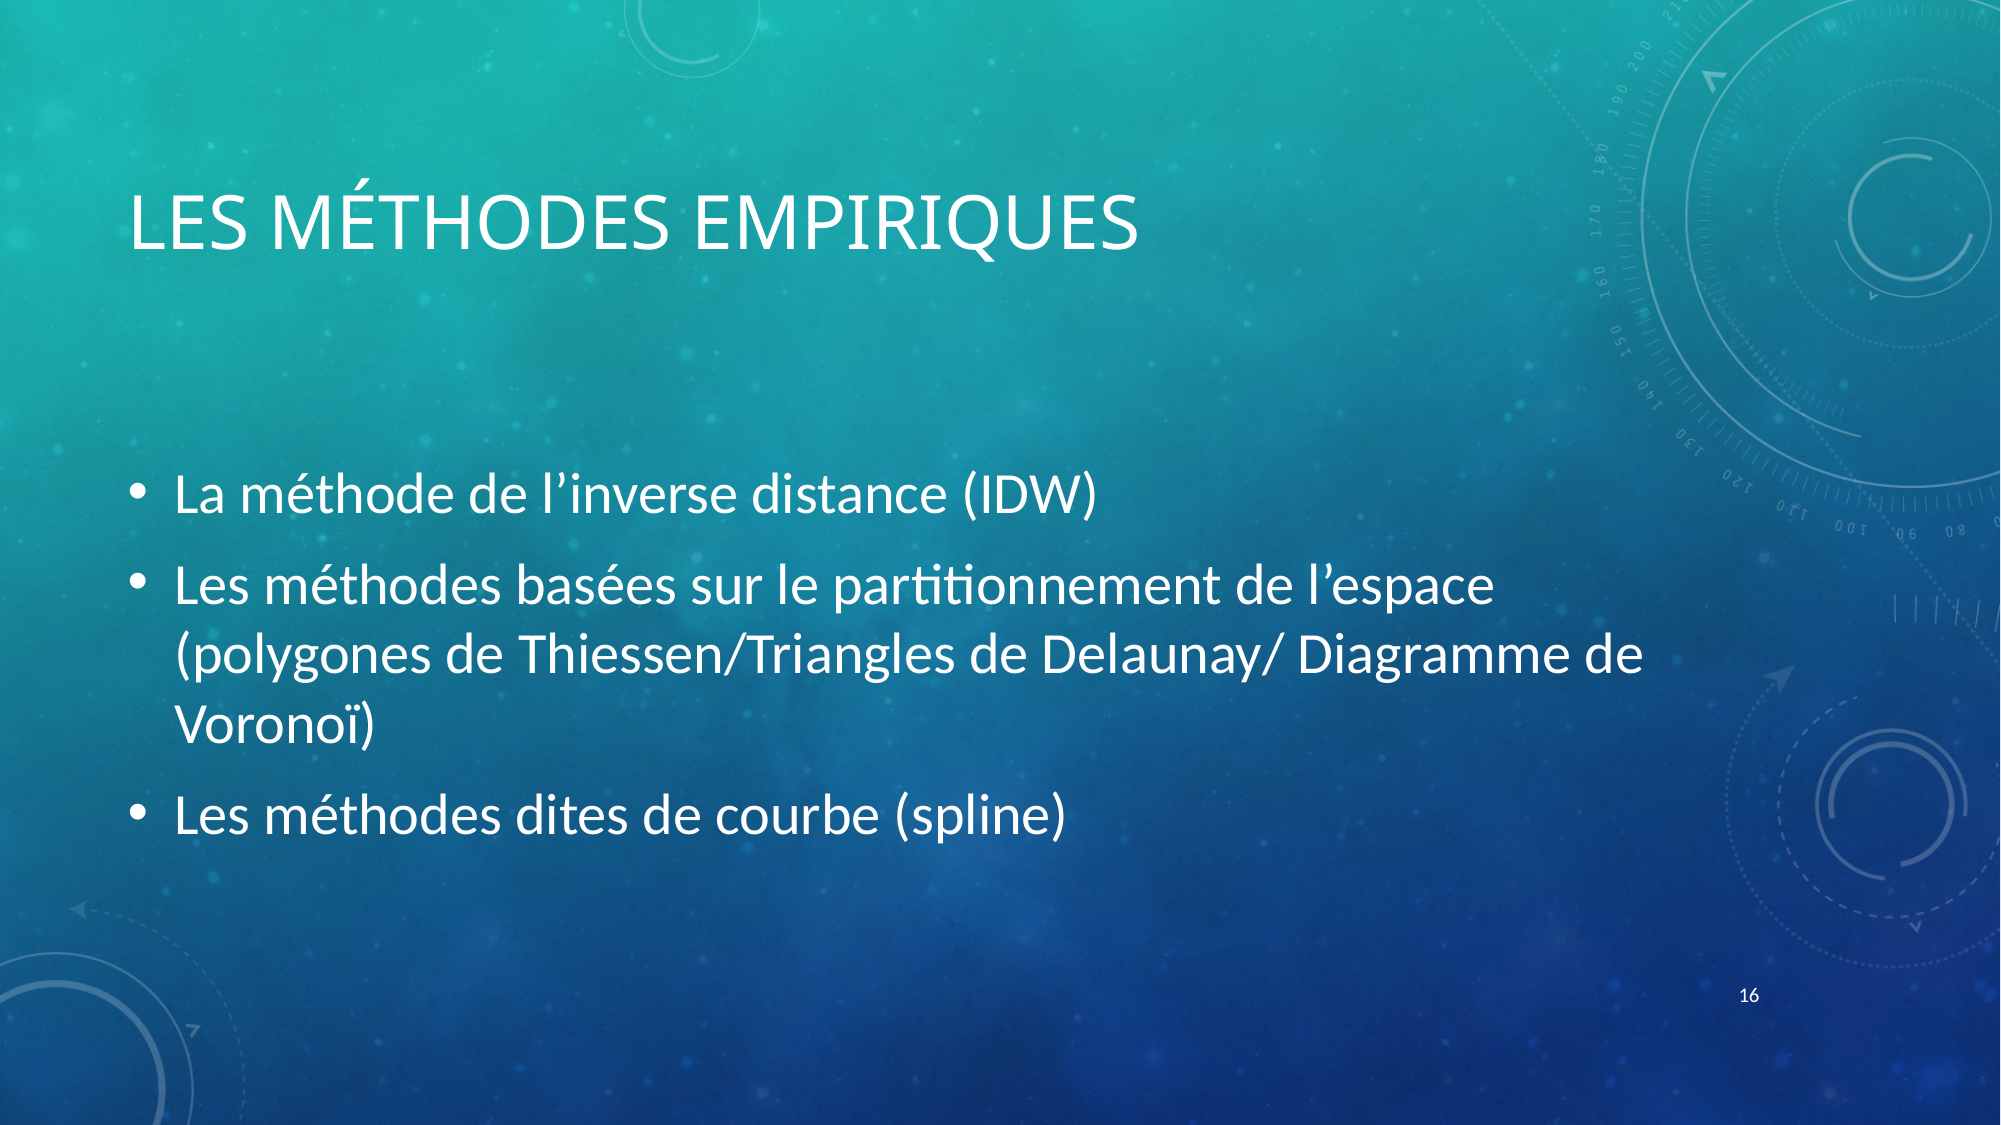

# Les méthodes empiriques
La méthode de l’inverse distance (IDW)
Les méthodes basées sur le partitionnement de l’espace (polygones de Thiessen/Triangles de Delaunay/ Diagramme de Voronoï)
Les méthodes dites de courbe (spline)